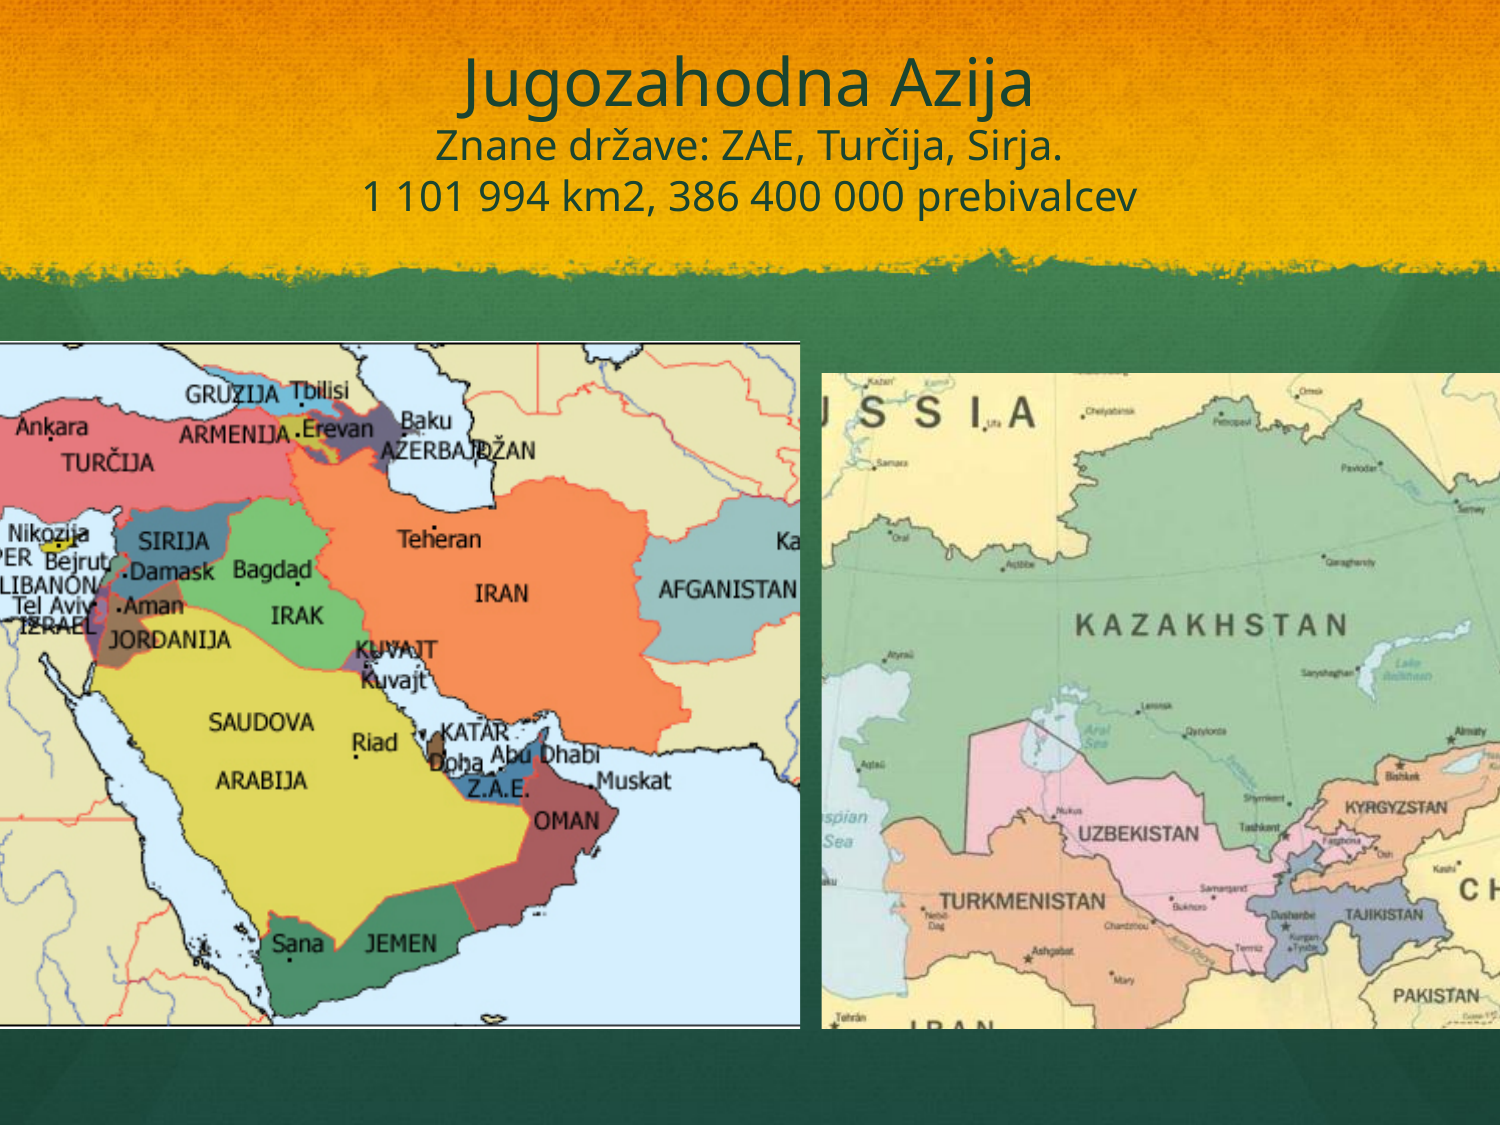

# Jugozahodna Azija Znane države: ZAE, Turčija, Sirja. 1 101 994 km2, 386 400 000 prebivalcev